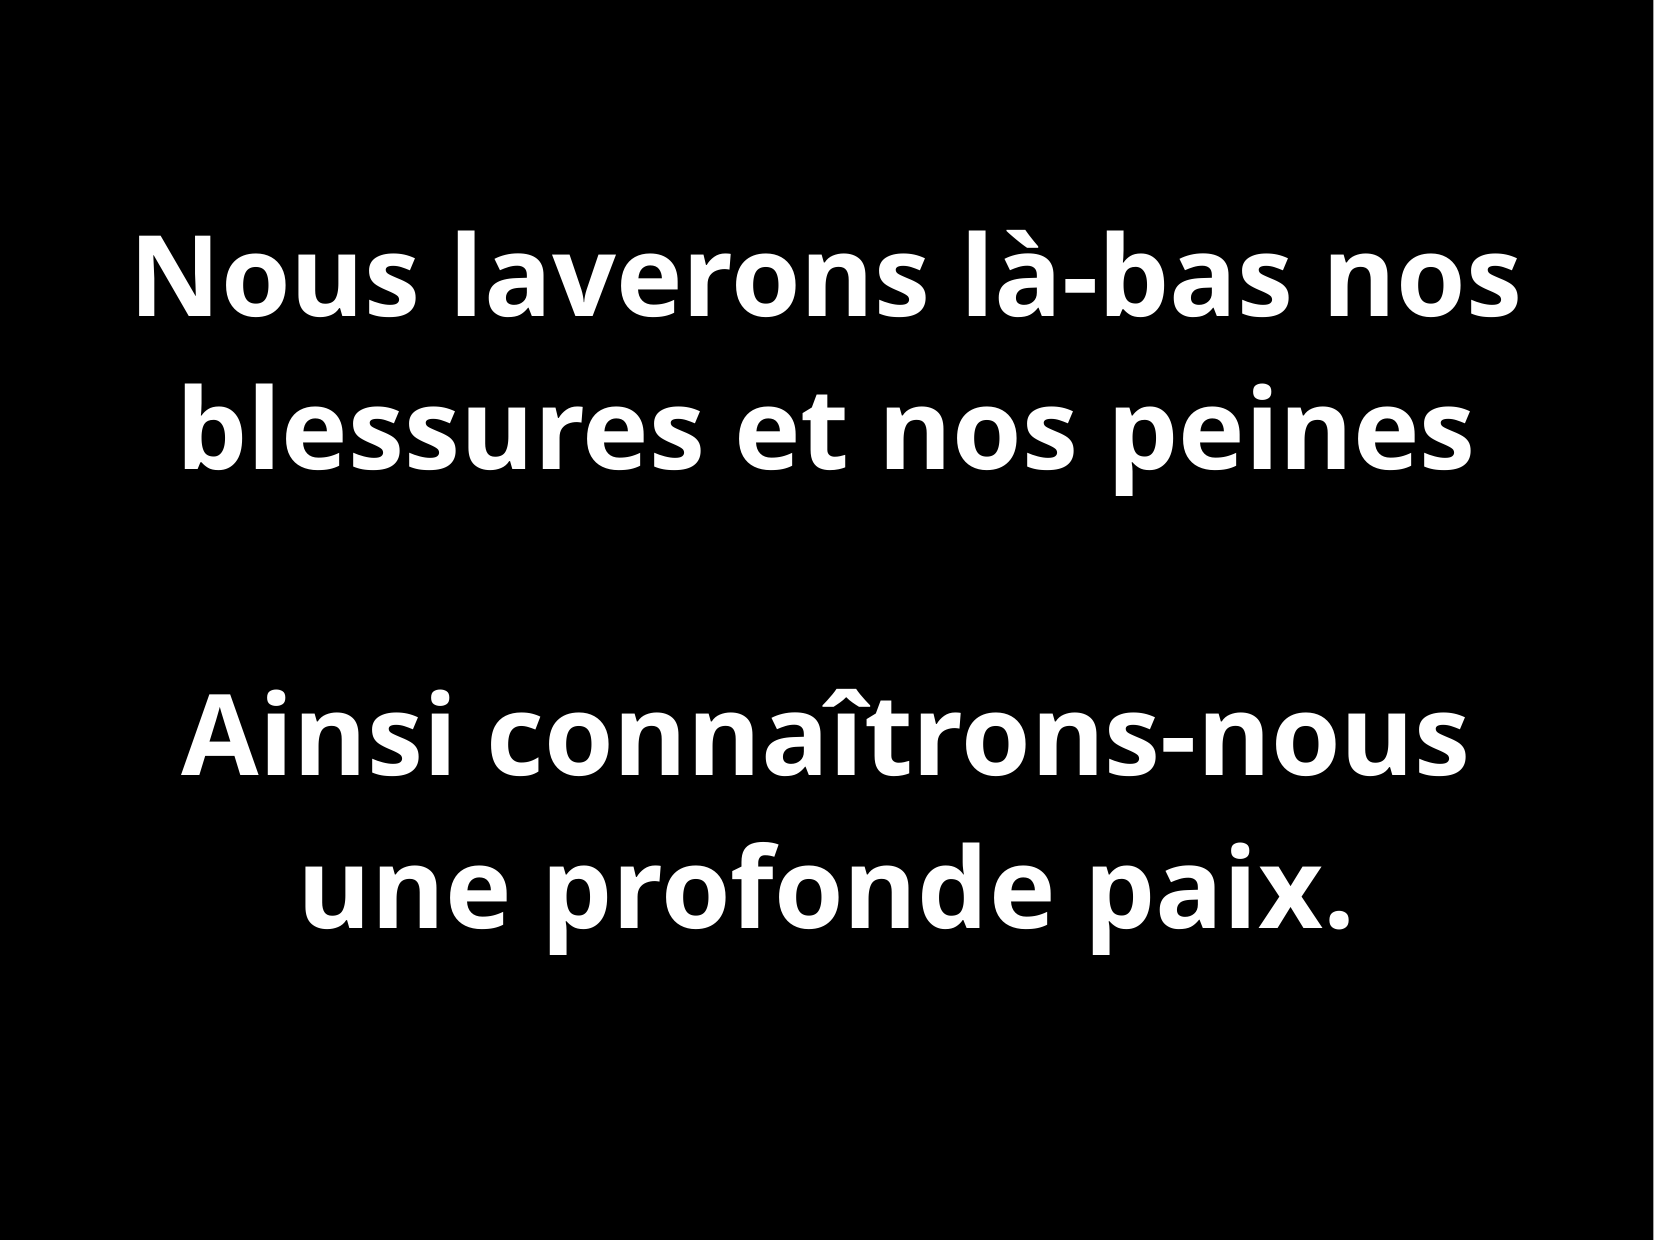

# Nous laverons là-bas nos blessures et nos peines
Ainsi connaîtrons-nous une profonde paix.